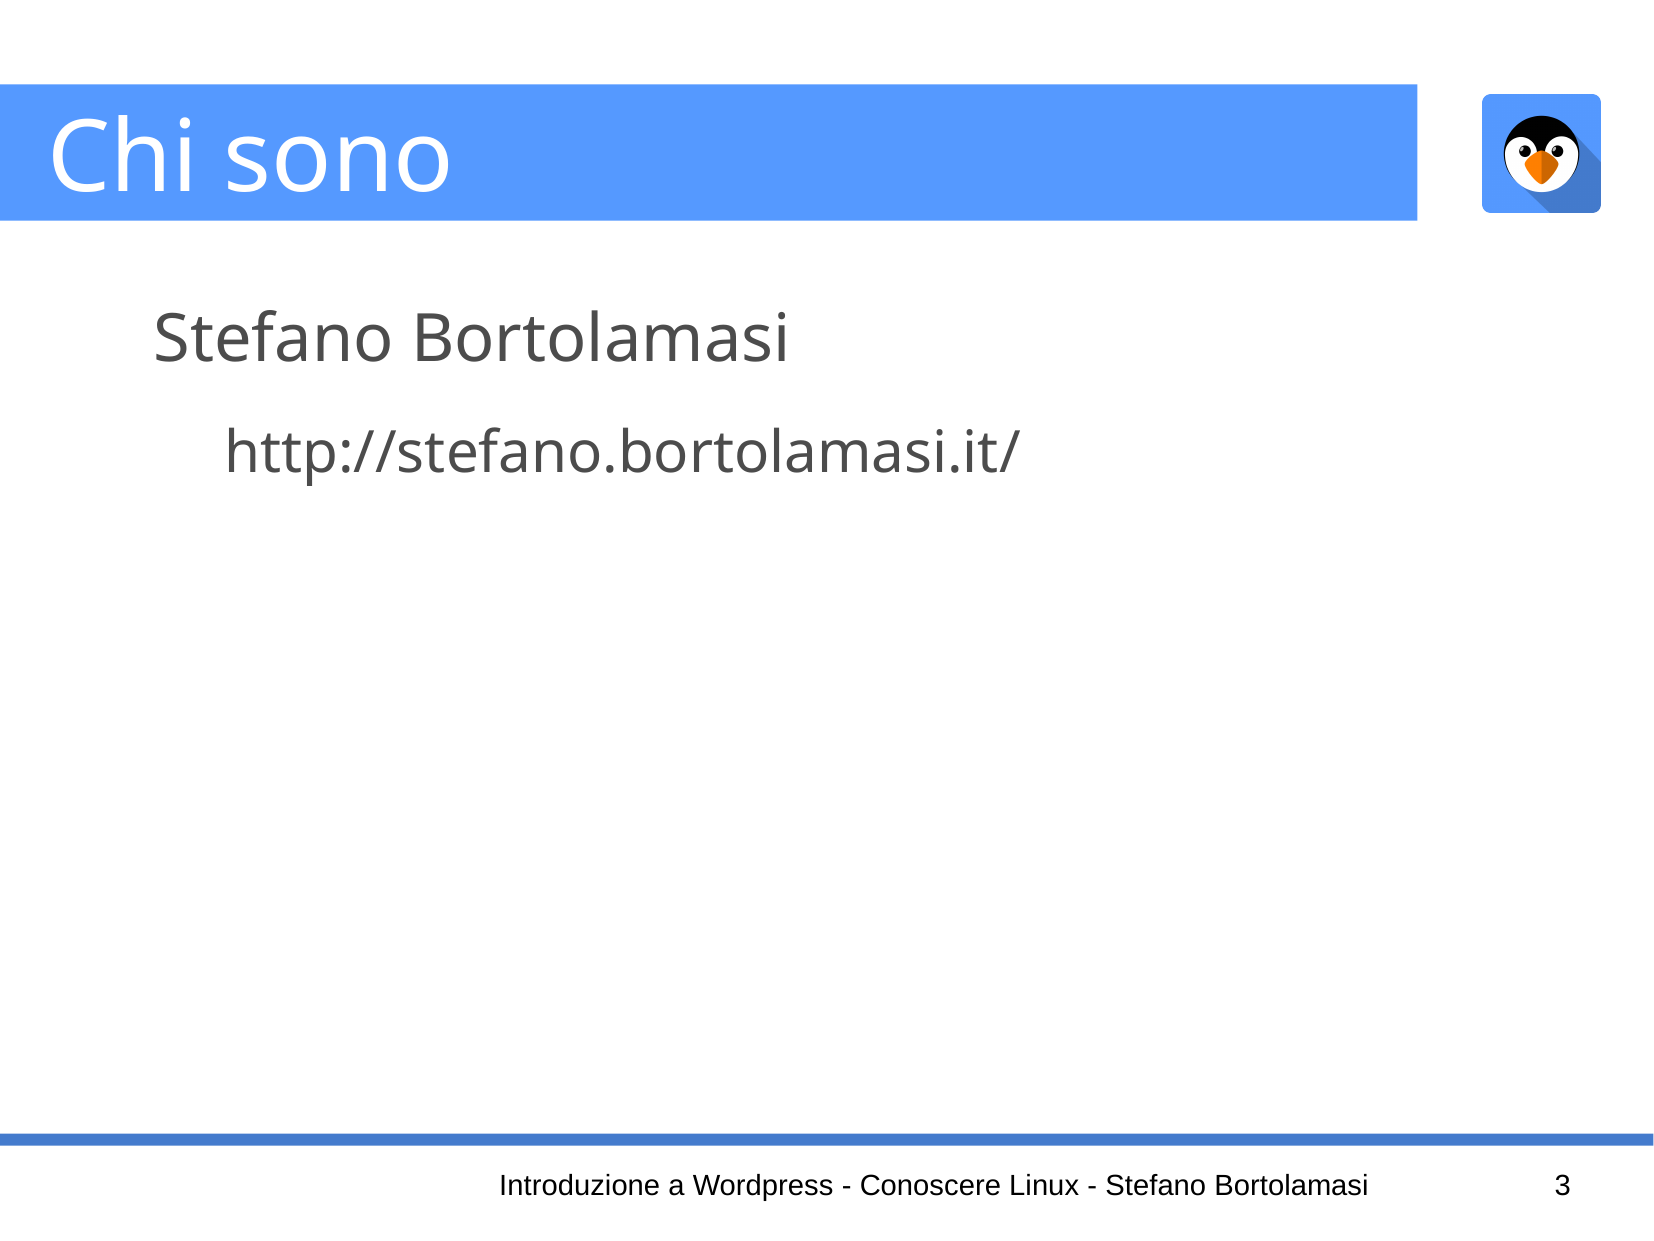

# Chi sono
Stefano Bortolamasi
http://stefano.bortolamasi.it/
Introduzione a Wordpress - Conoscere Linux - Stefano Bortolamasi
3